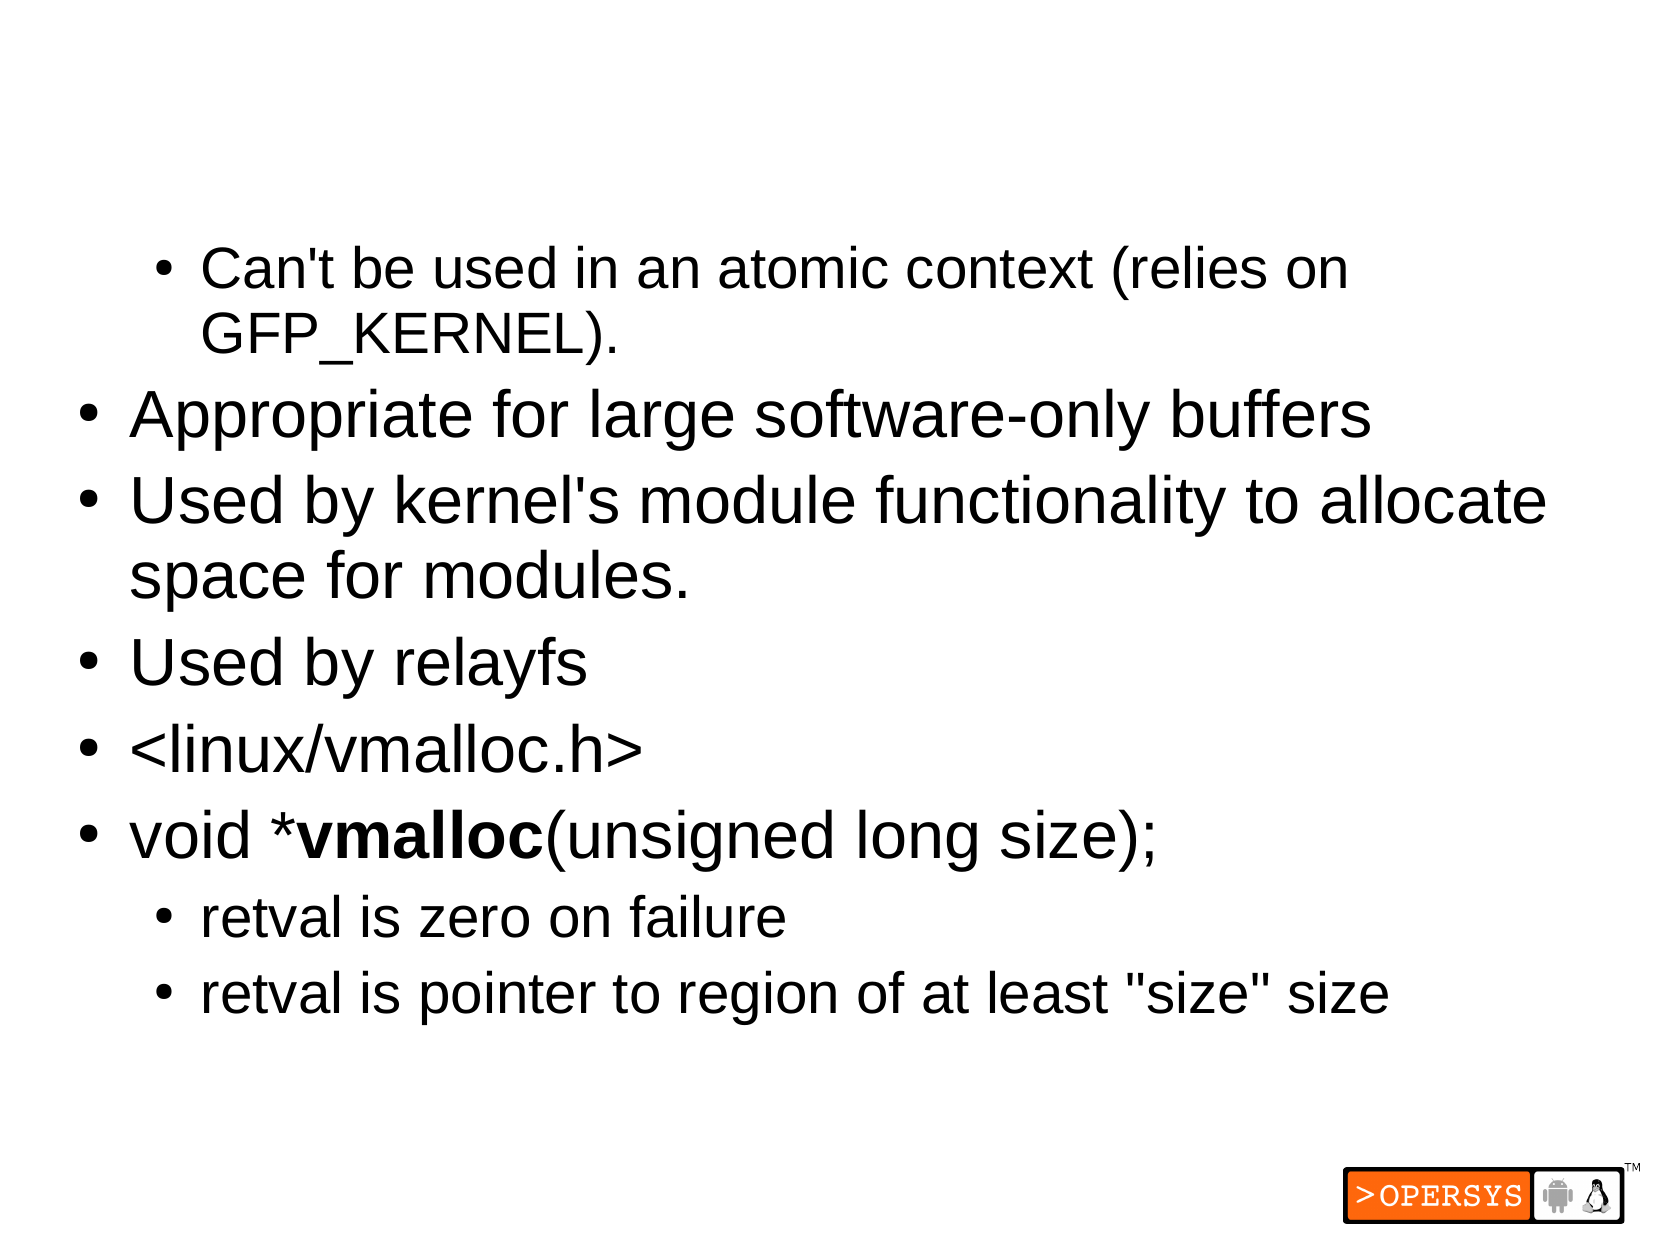

# Can't be used in an atomic context (relies on GFP_KERNEL).
Appropriate for large software-only buffers
Used by kernel's module functionality to allocate space for modules.
Used by relayfs
<linux/vmalloc.h>
void *vmalloc(unsigned long size);
retval is zero on failure
retval is pointer to region of at least "size" size